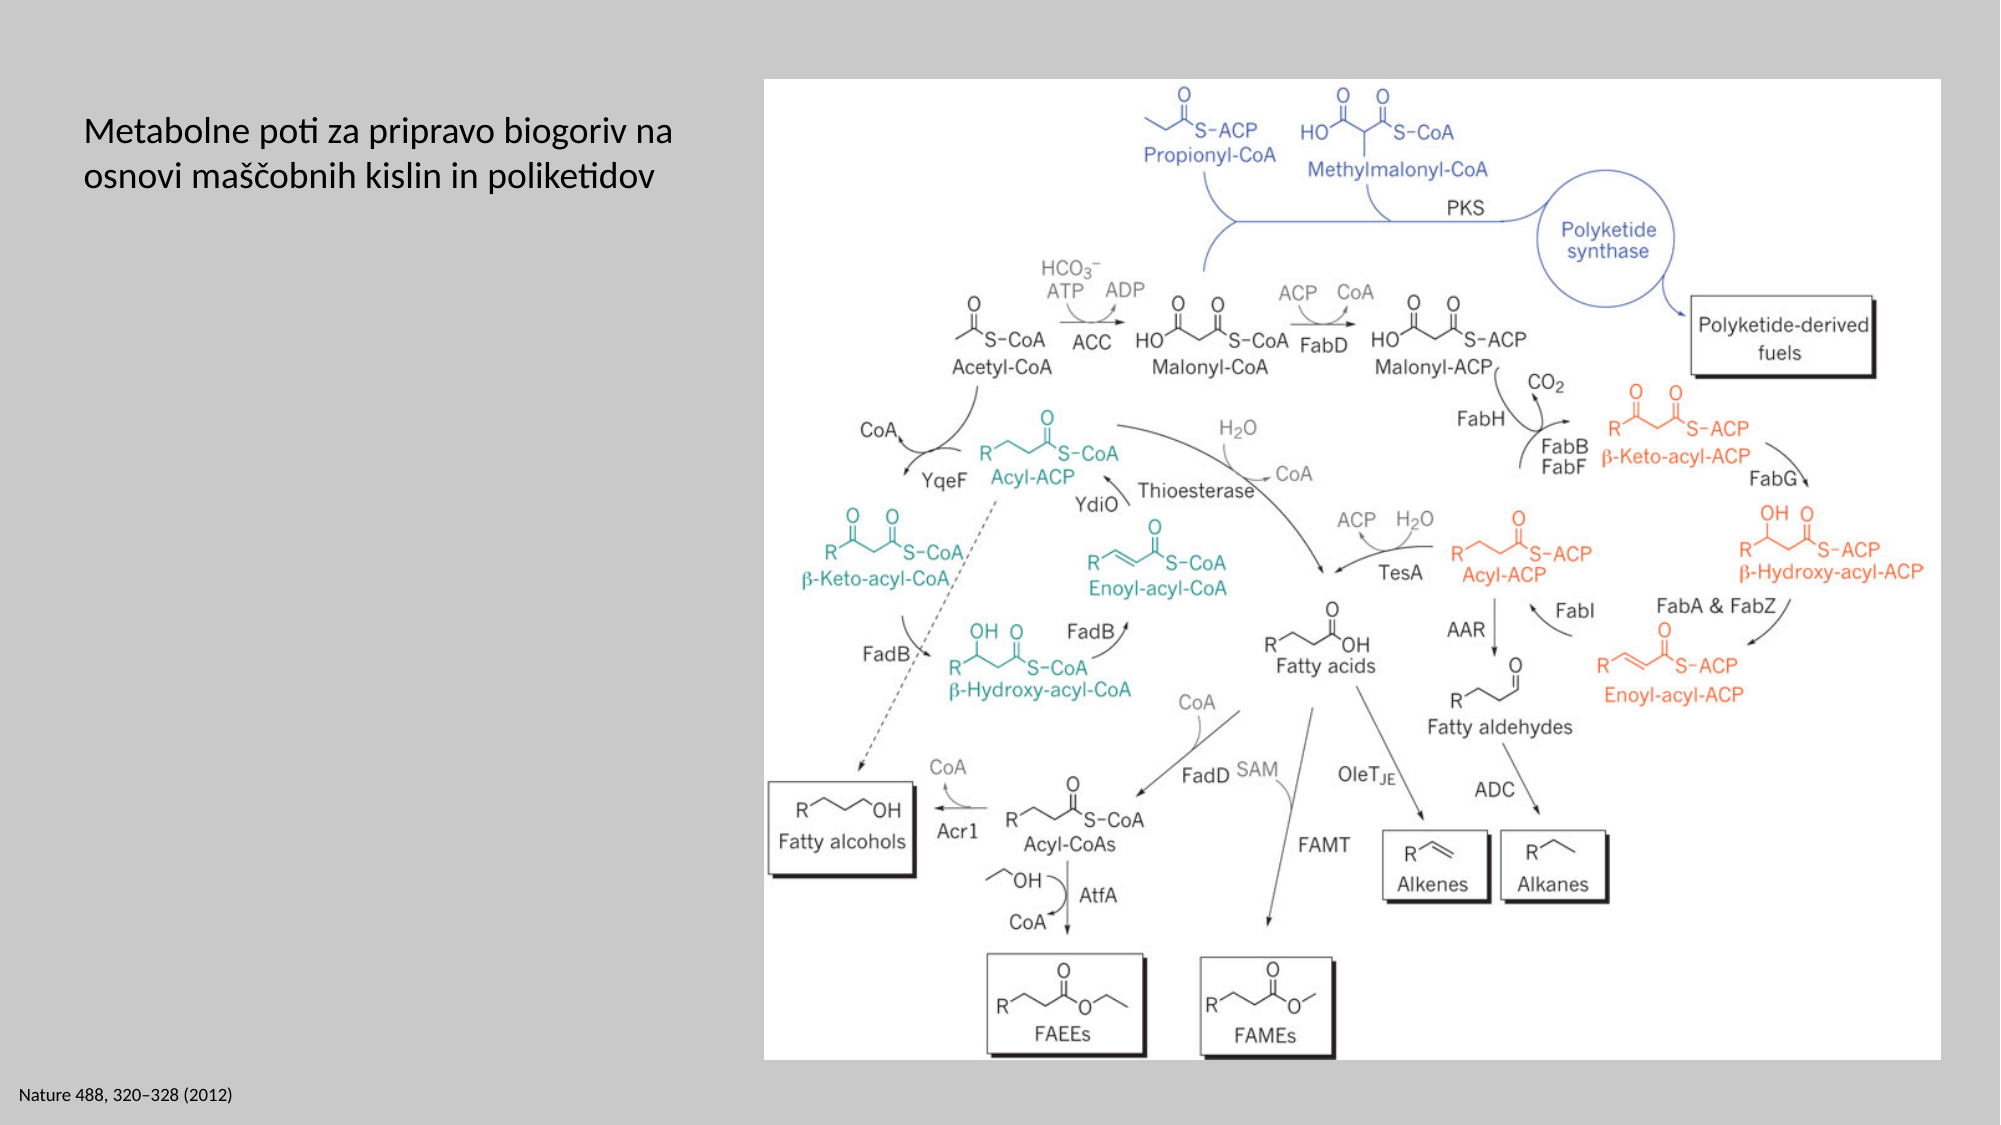

Metabolne poti za pripravo biogoriv na
osnovi maščobnih kislin in poliketidov
 Nature 488, 320–328 (2012)